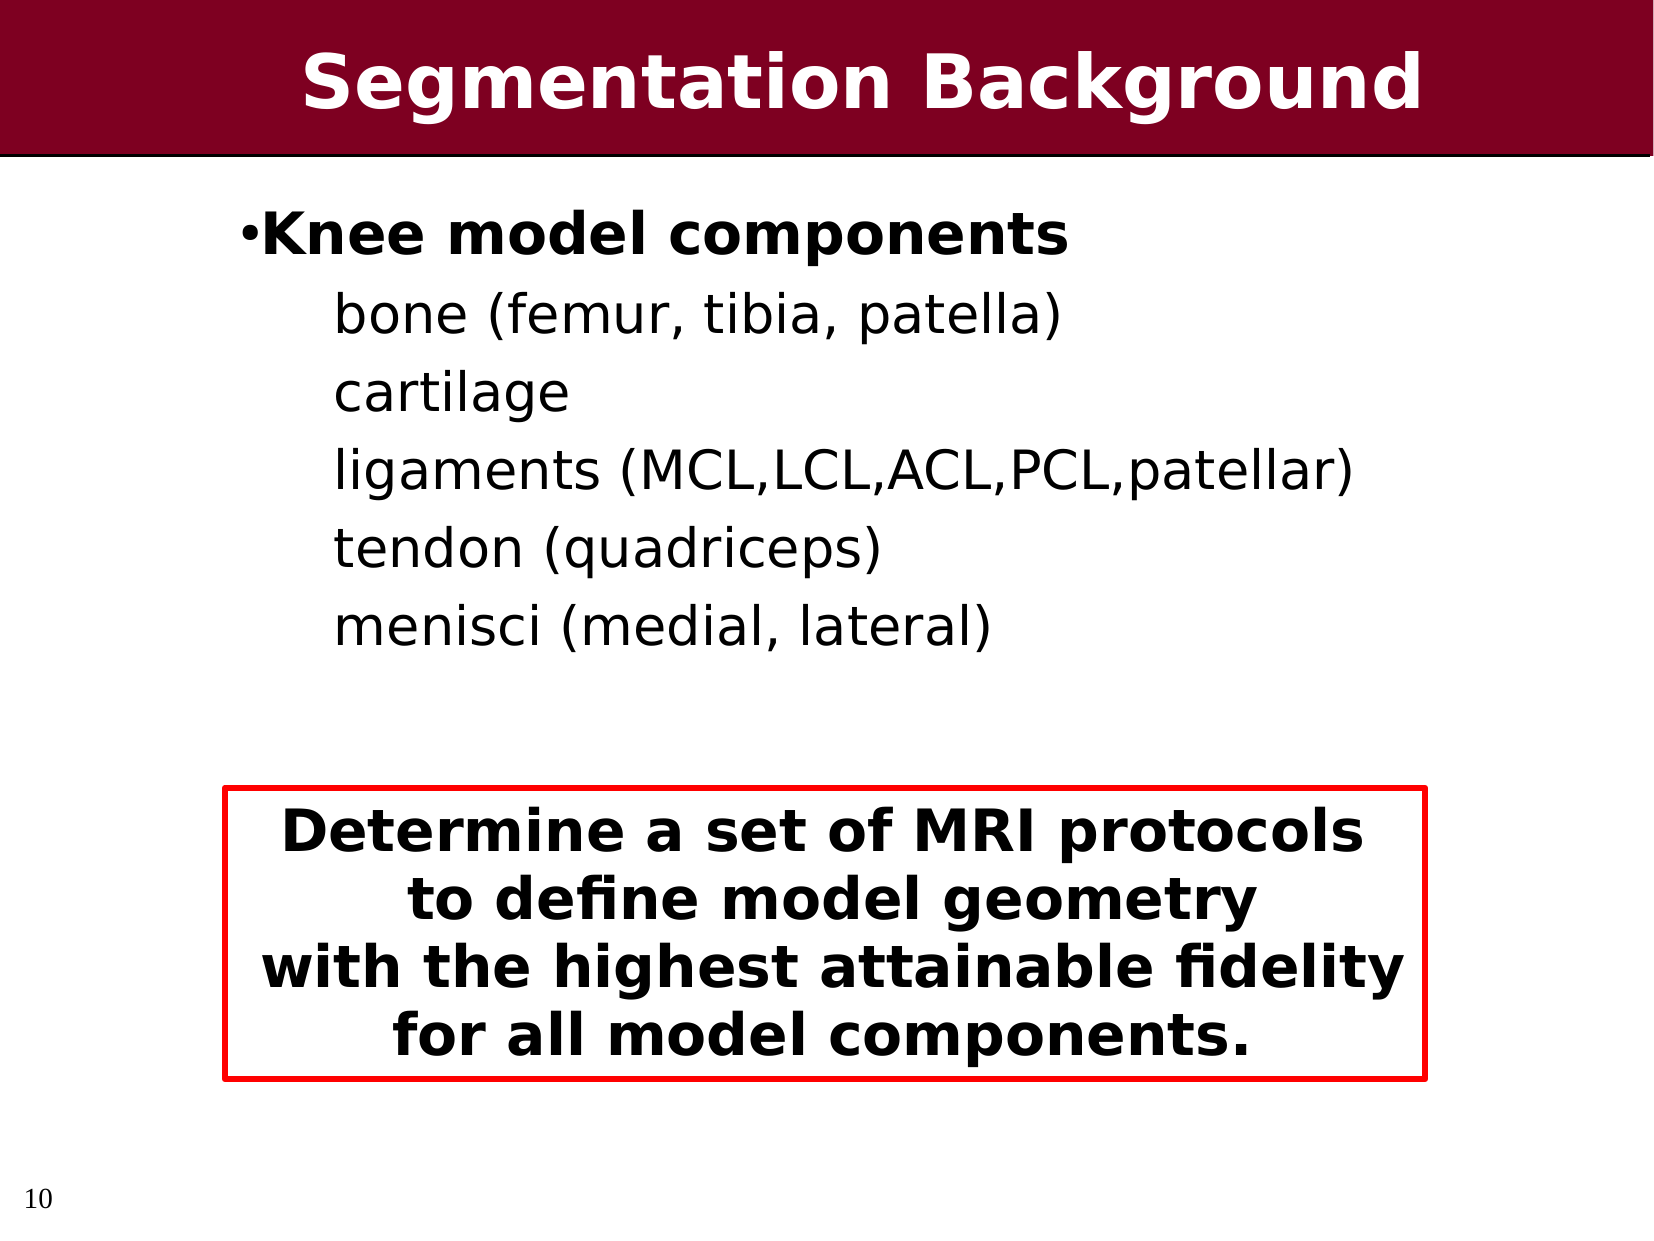

Segmentation Background
Knee model components
bone (femur, tibia, patella)
cartilage
ligaments (MCL,LCL,ACL,PCL,patellar)
tendon (quadriceps)
menisci (medial, lateral)
Determine a set of MRI protocols
to define model geometry
with the highest attainable fidelity
for all model components.